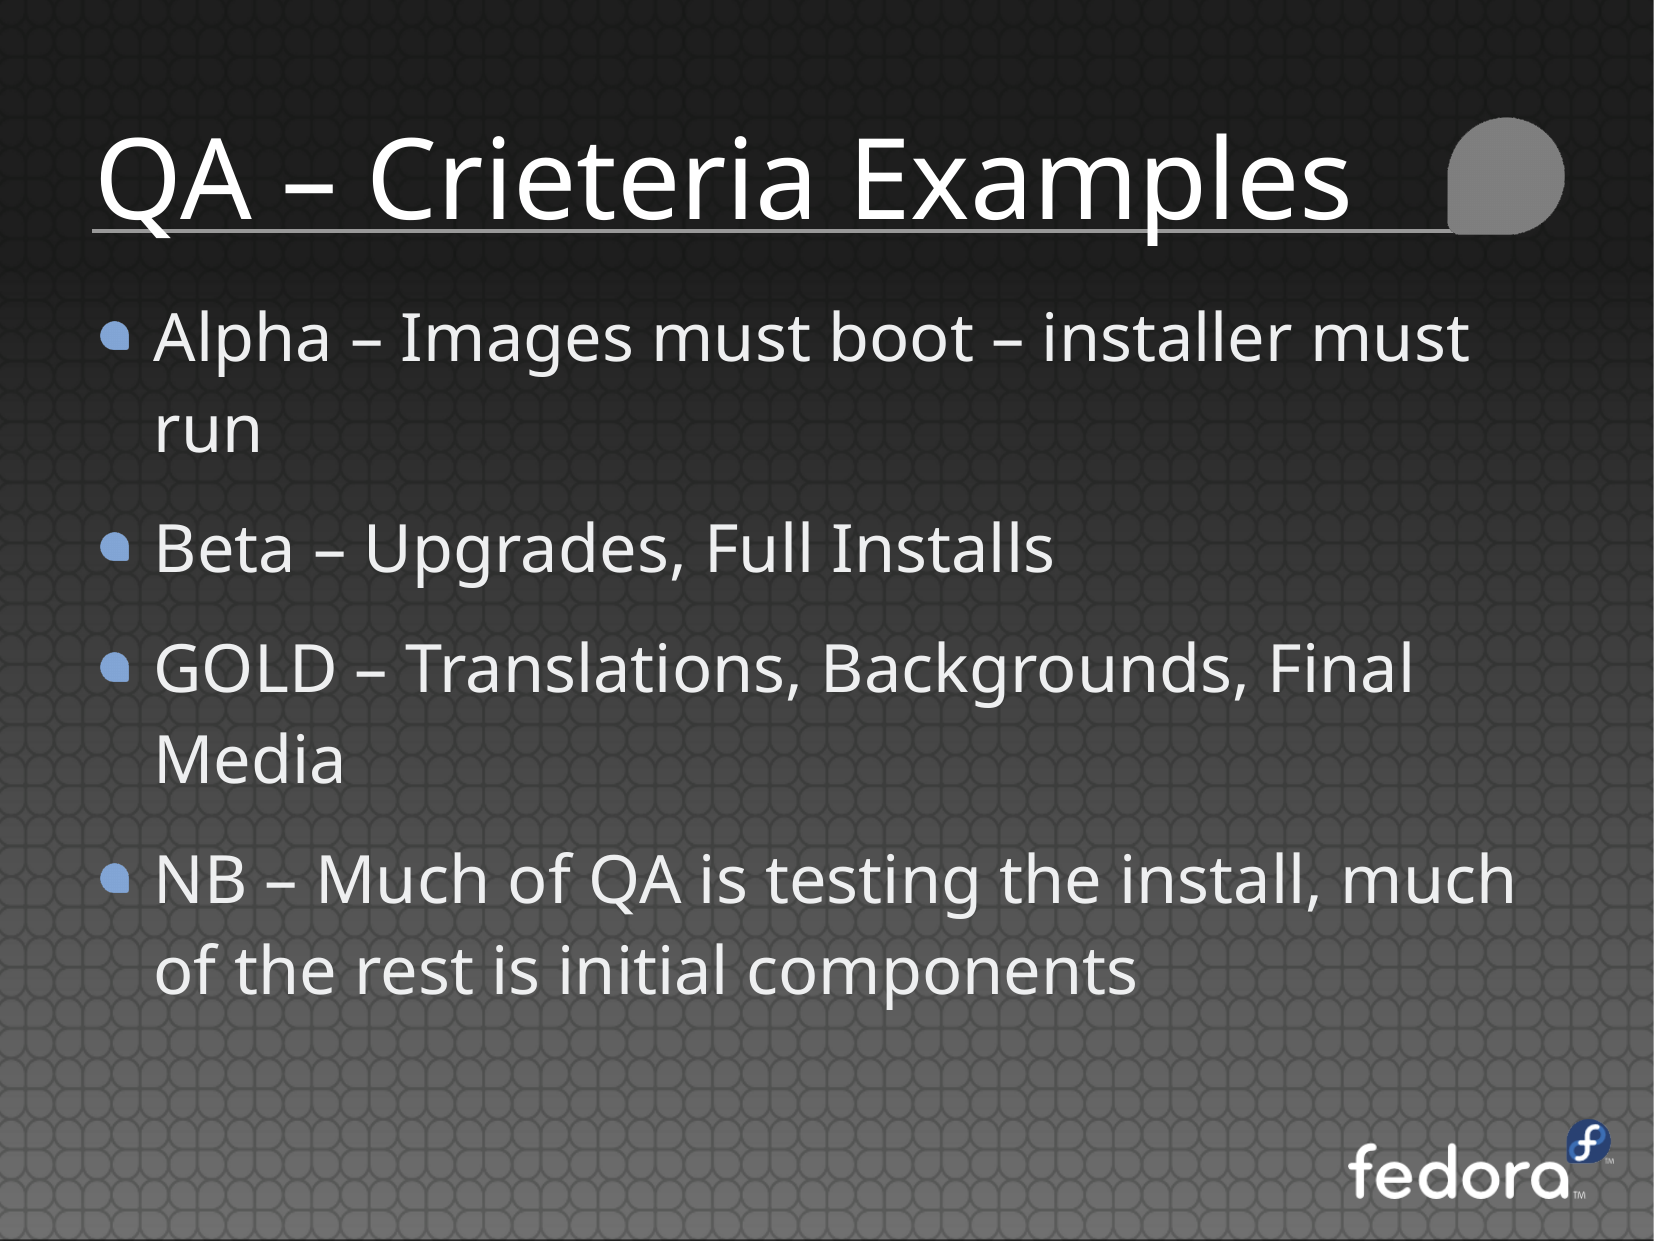

QA – Crieteria Examples
# Alpha – Images must boot – installer must run
Beta – Upgrades, Full Installs
GOLD – Translations, Backgrounds, Final Media
NB – Much of QA is testing the install, much of the rest is initial components